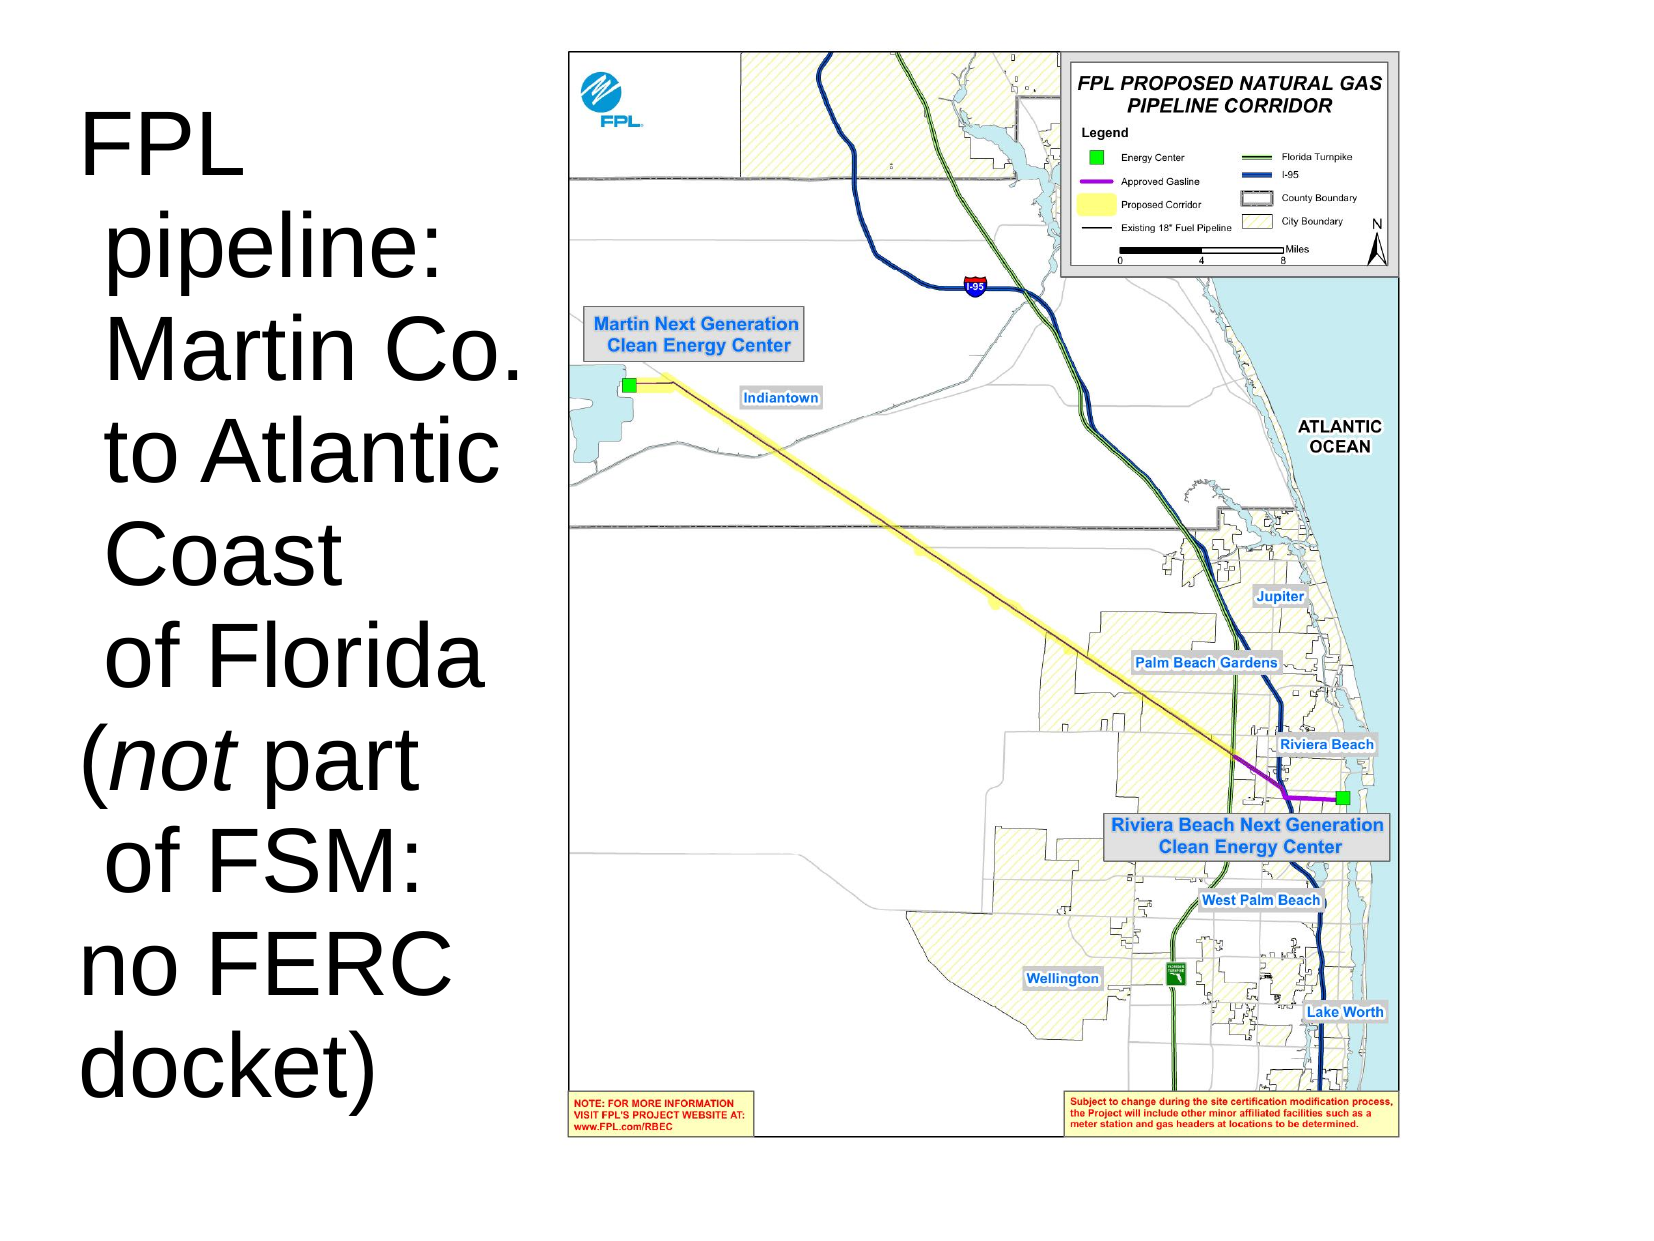

# FPL pipeline: Martin Co. to Atlantic Coast of Florida (not part of FSM: no FERC docket)